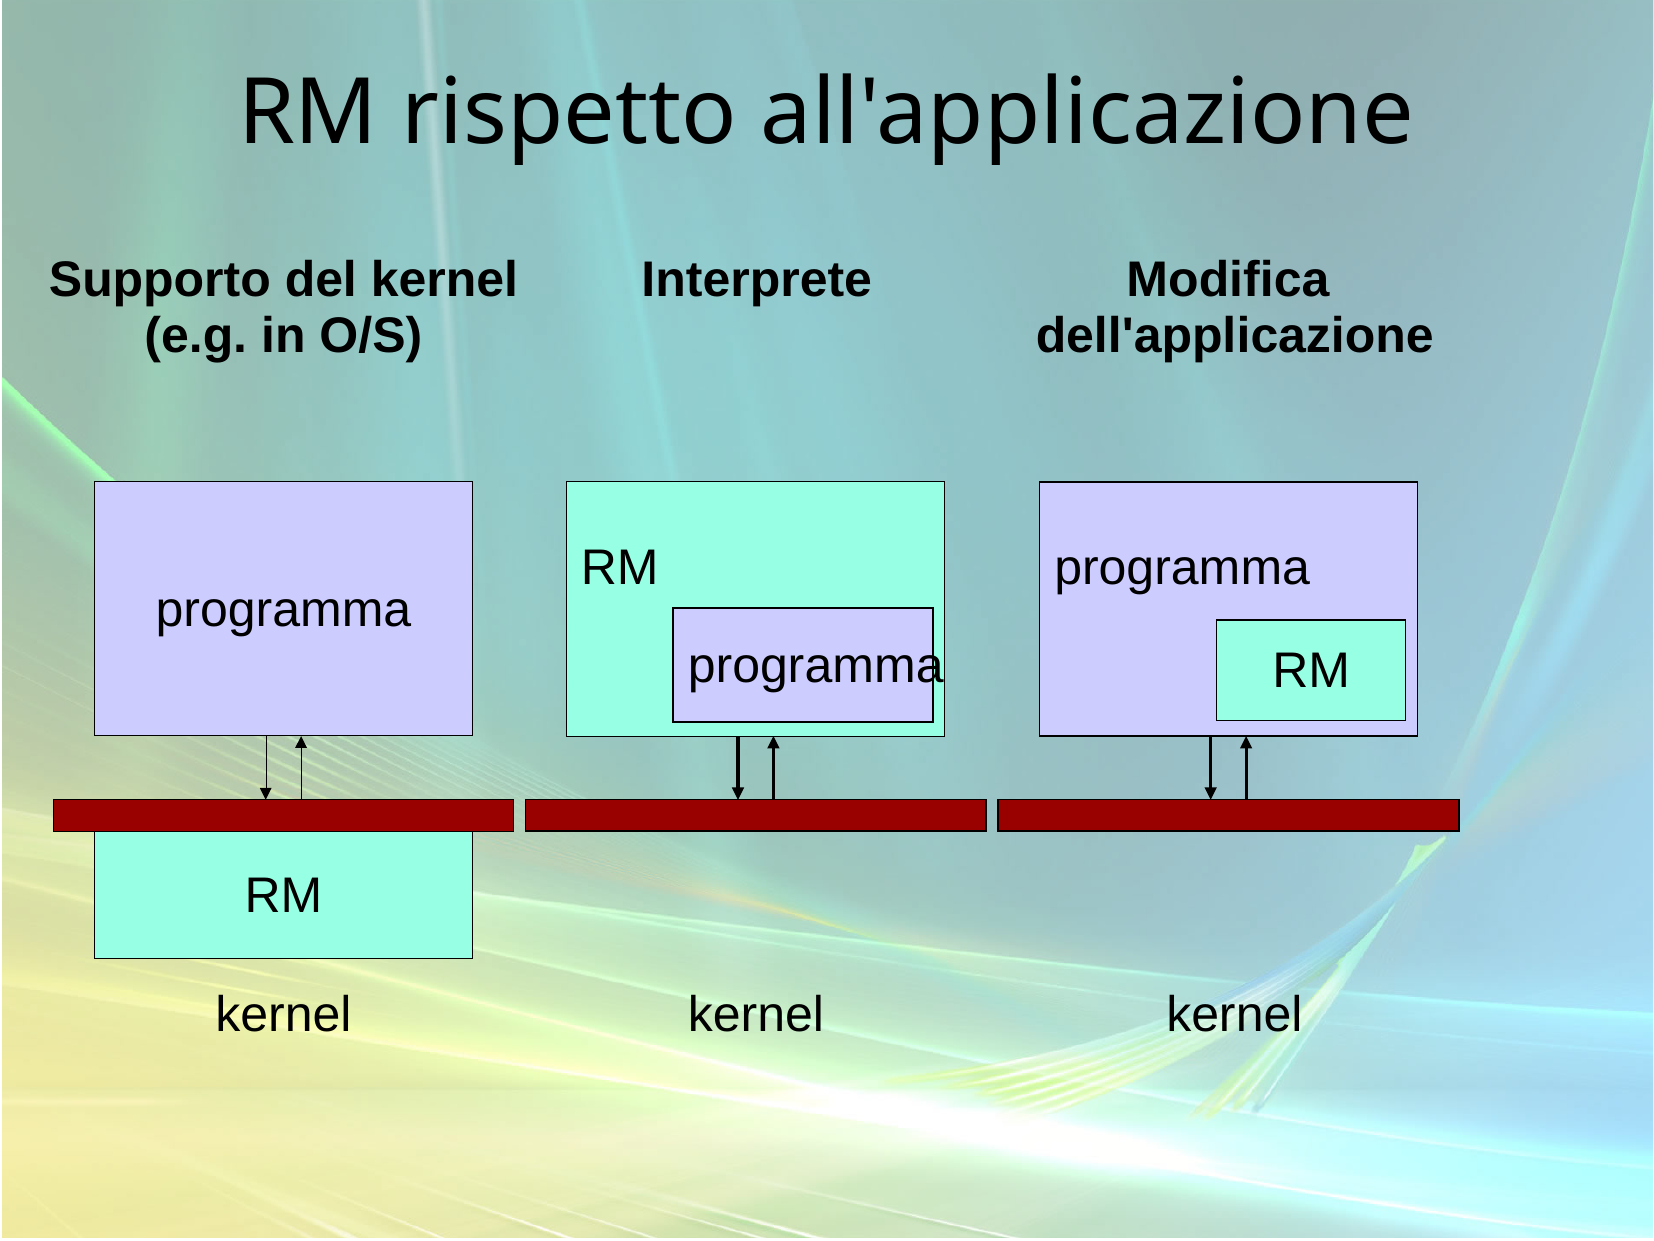

# RM rispetto all'applicazione
Supporto del kernel
(e.g. in O/S)
programma
RM
kernel
Interprete
Modifica
dell'applicazione
RM
programma
programma
RM
kernel
kernel